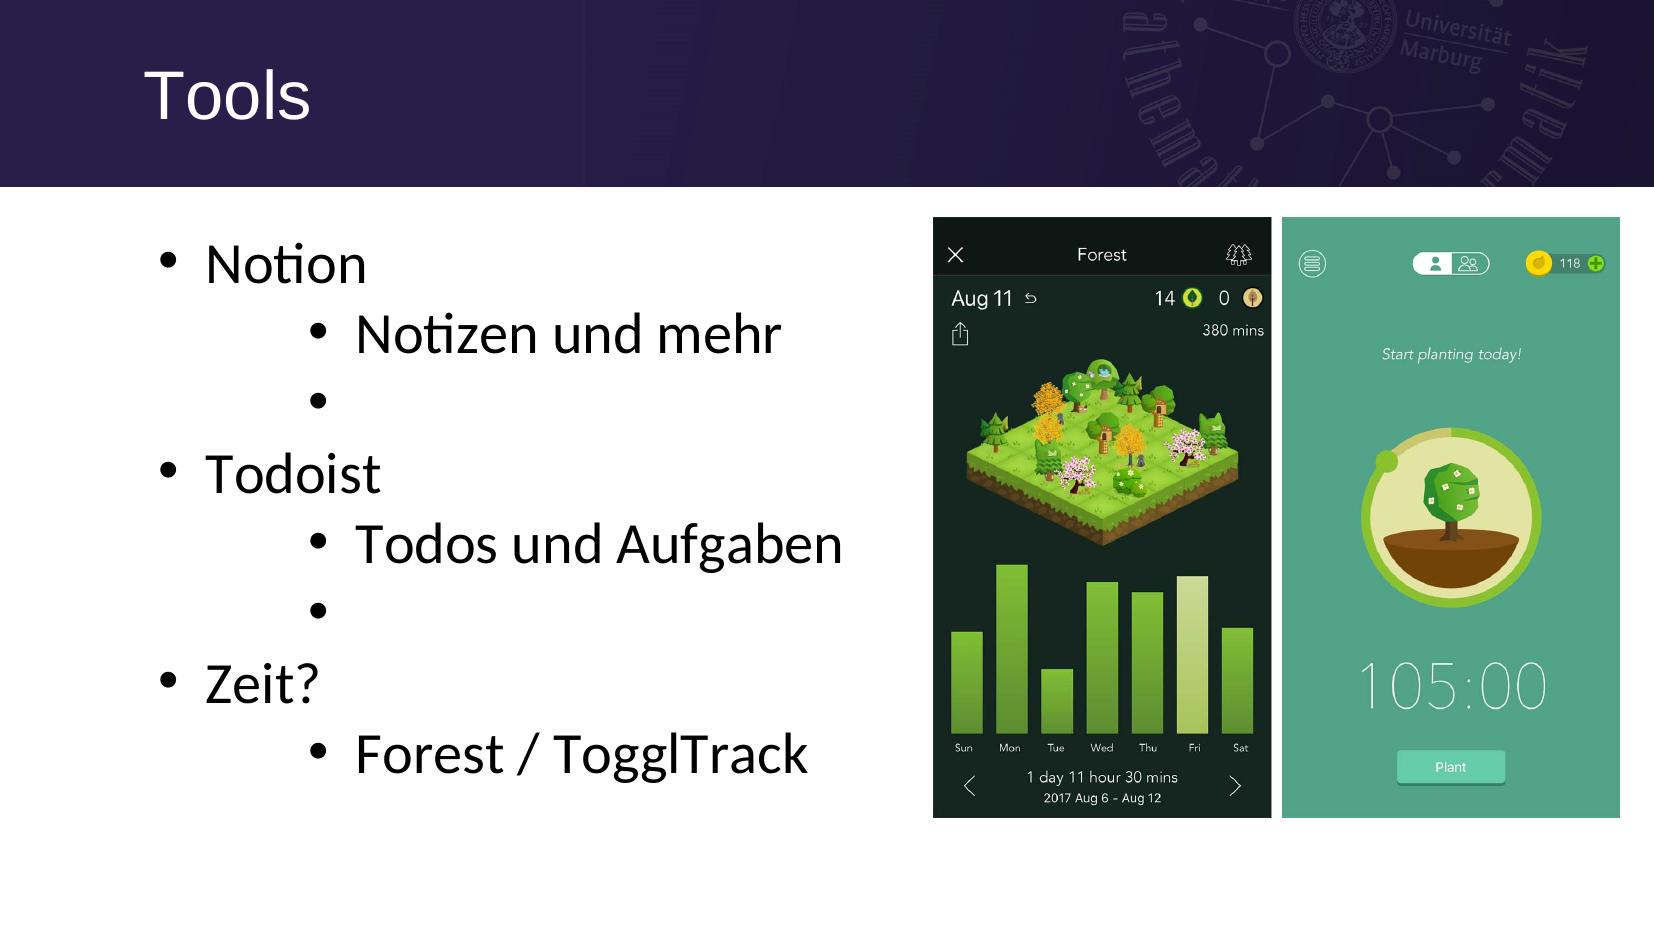

Tools
#
Notion
Notizen und mehr
Todoist
Todos und Aufgaben
Zeit?
Forest / TogglTrack